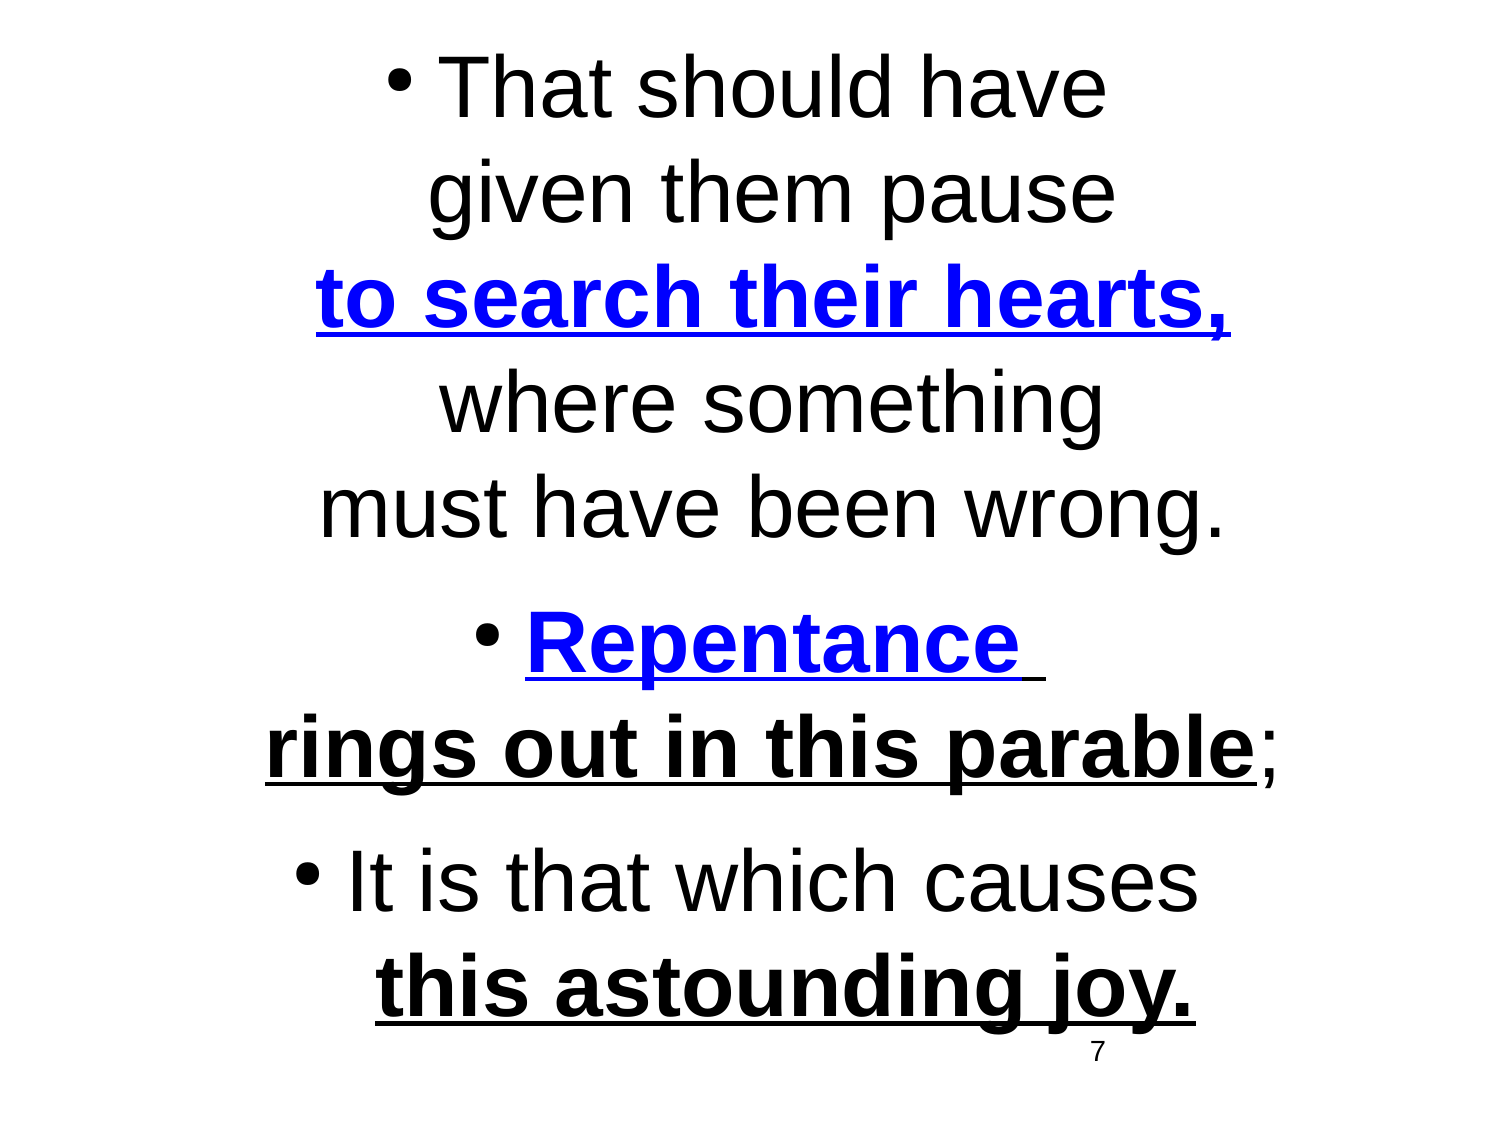

# That should have given them pause to search their hearts, where something must have been wrong.
Repentance
rings out in this parable;
It is that which causes
this astounding joy.
7